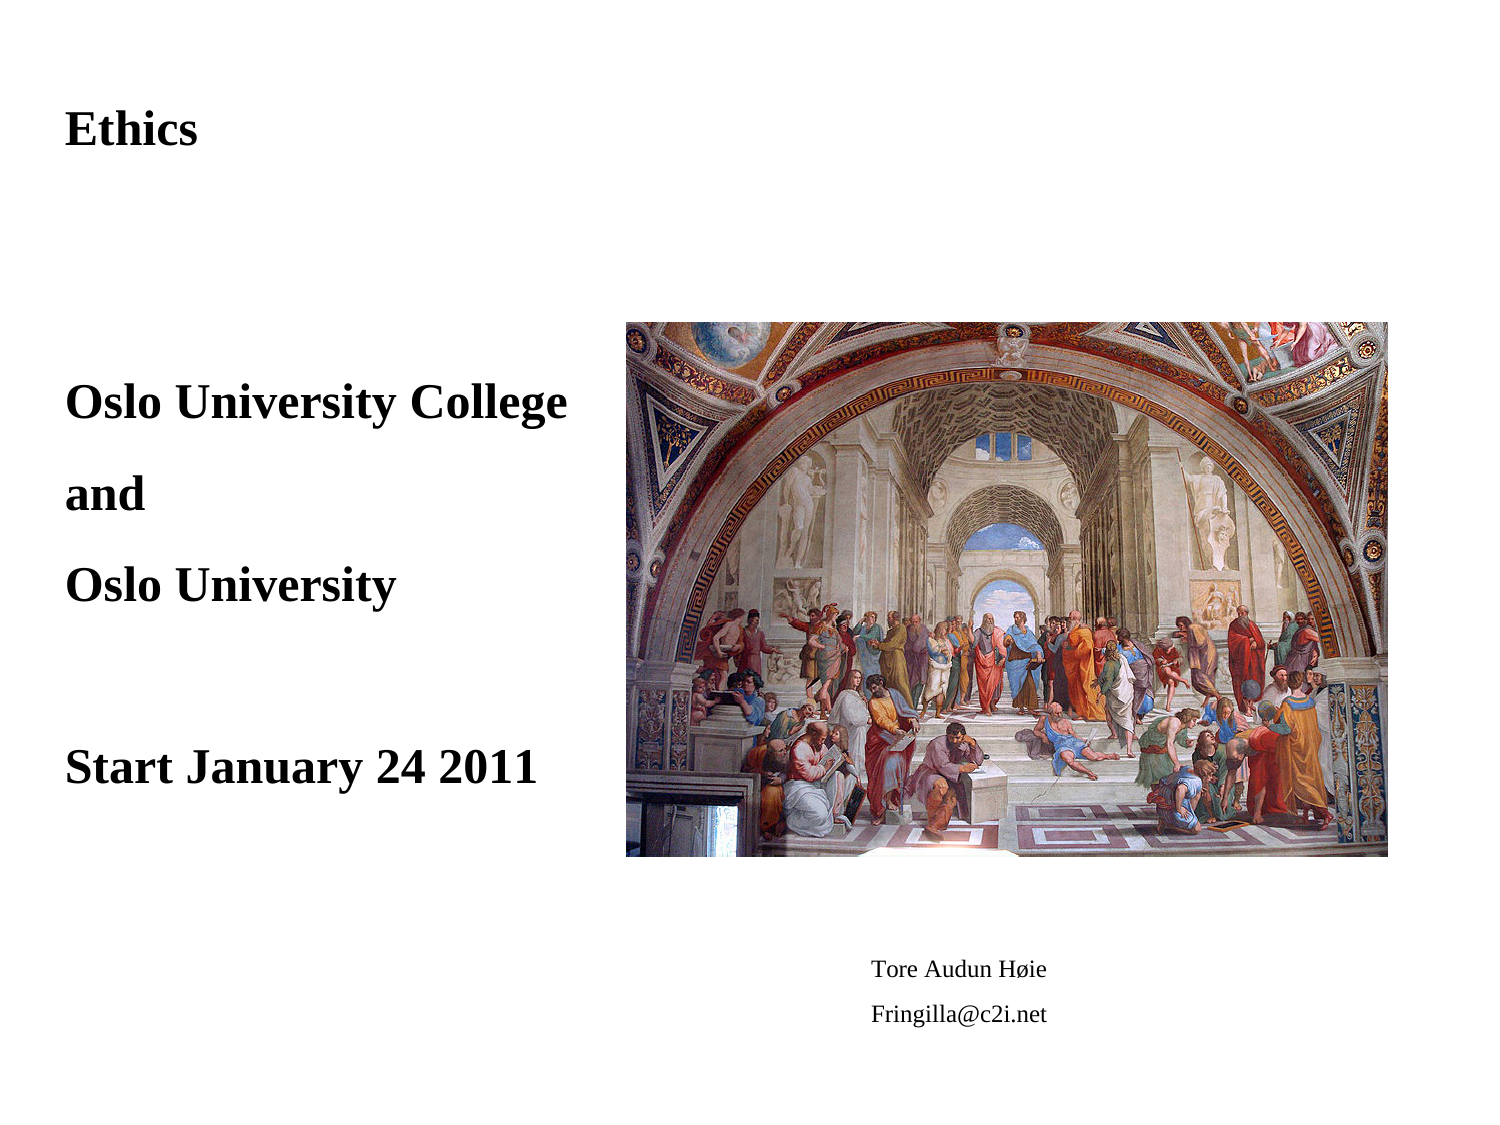

Ethics
Oslo University College
and
Oslo University
Start January 24 2011
Tore Audun Høie
Fringilla@c2i.net